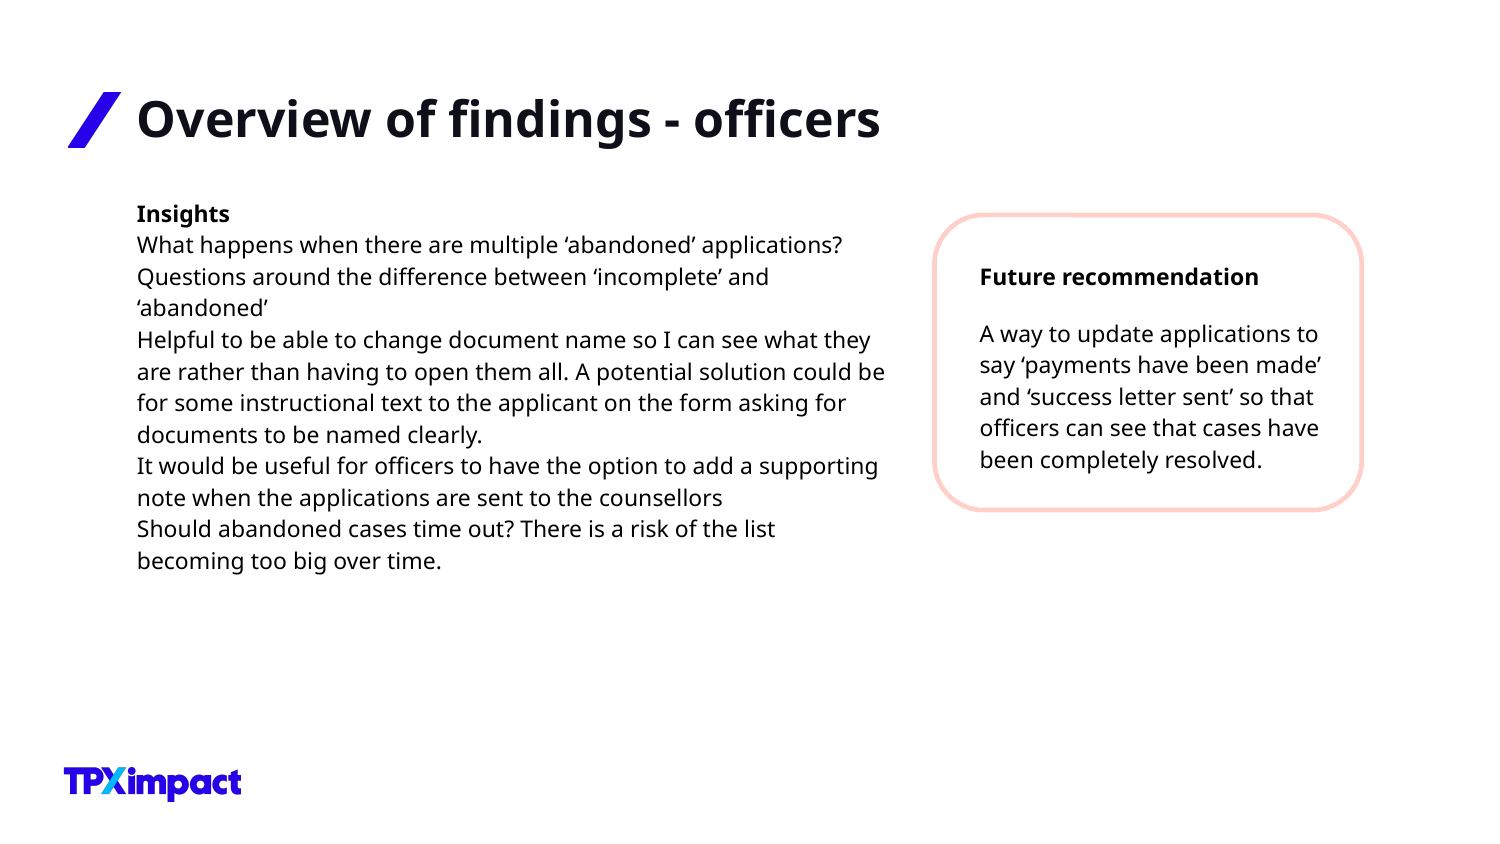

# Overview of findings - officers
Insights
What happens when there are multiple ‘abandoned’ applications? Questions around the difference between ‘incomplete’ and ‘abandoned’
Helpful to be able to change document name so I can see what they are rather than having to open them all. A potential solution could be for some instructional text to the applicant on the form asking for documents to be named clearly.
It would be useful for officers to have the option to add a supporting note when the applications are sent to the counsellors
Should abandoned cases time out? There is a risk of the list becoming too big over time.
Future recommendation
A way to update applications to say ‘payments have been made’ and ‘success letter sent’ so that officers can see that cases have been completely resolved.